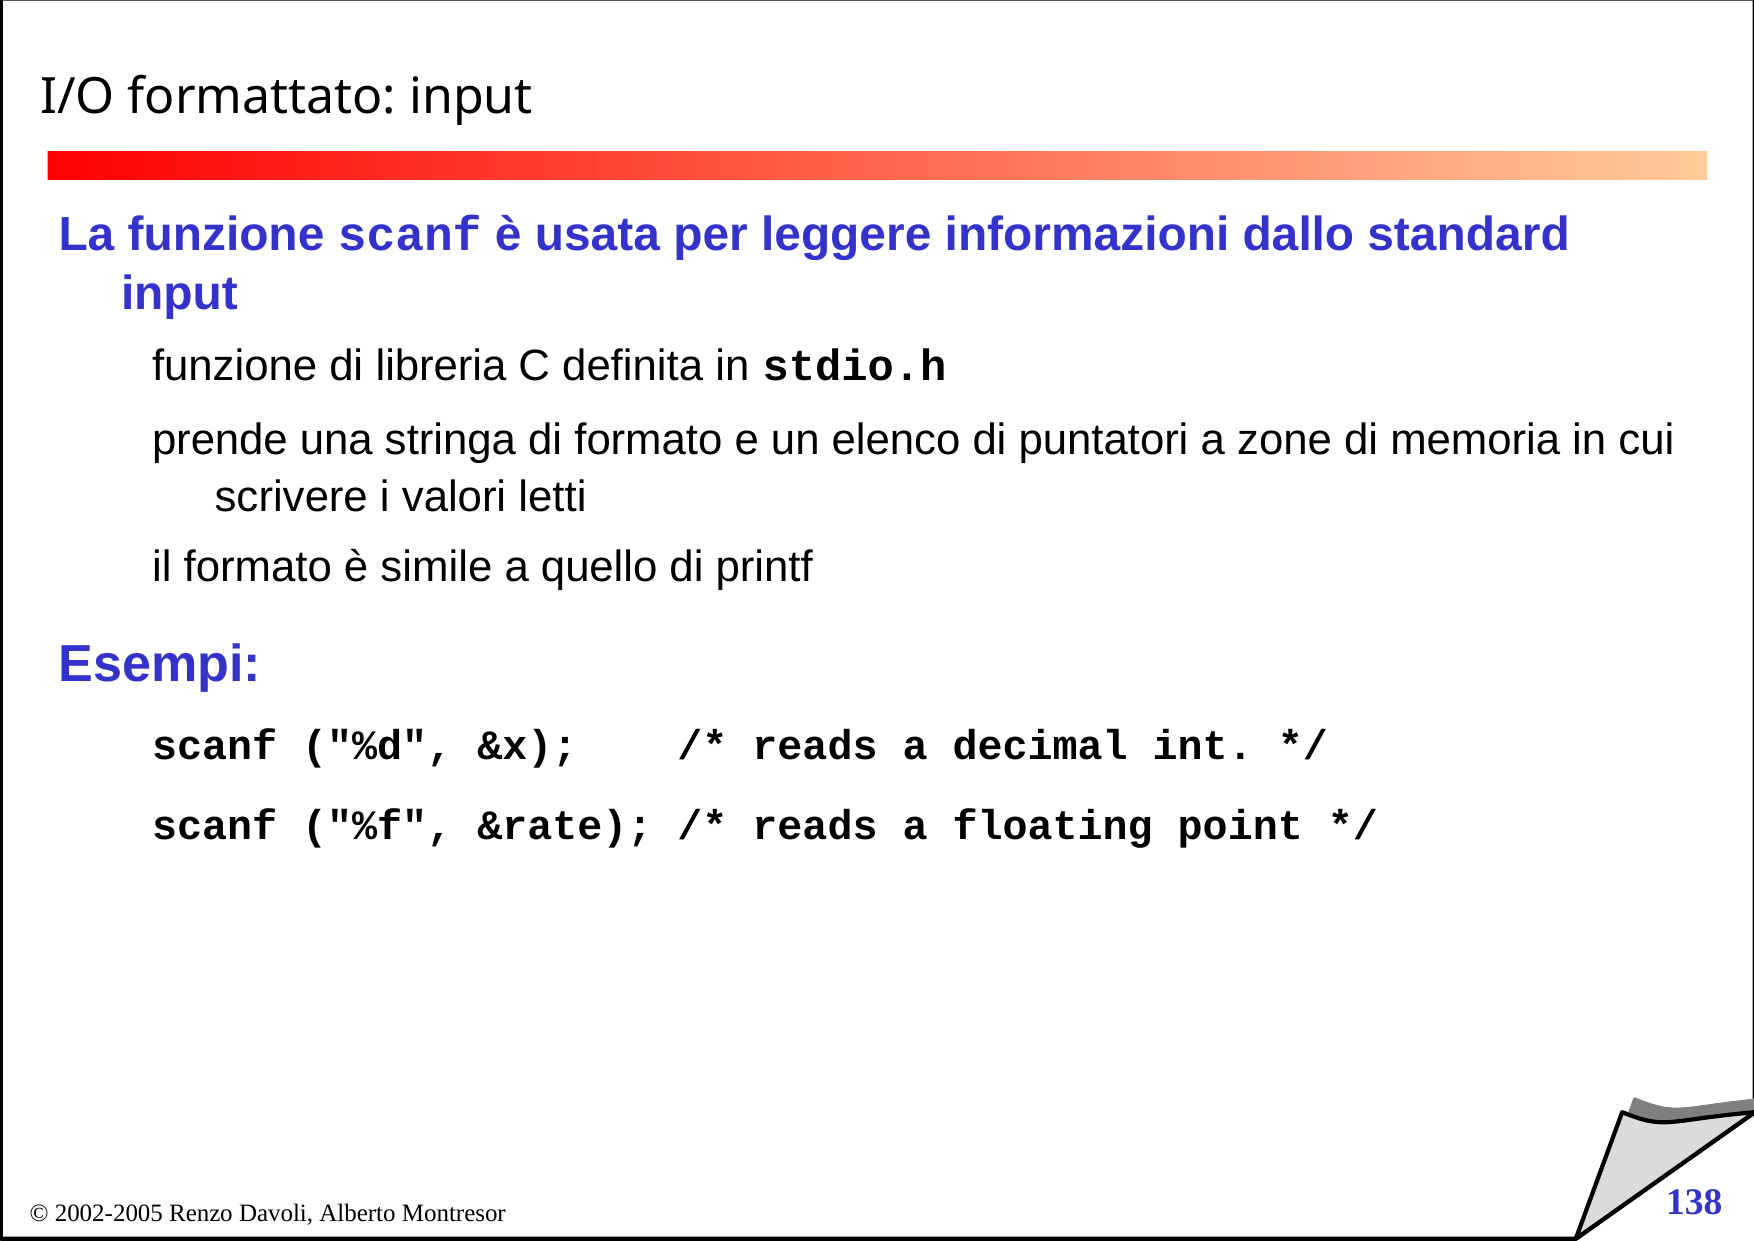

# I/O formattato: input
La funzione scanf è usata per leggere informazioni dallo standard input
funzione di libreria C definita in stdio.h
prende una stringa di formato e un elenco di puntatori a zone di memoria in cui scrivere i valori letti
il formato è simile a quello di printf
Esempi:
scanf ("%d", &x); /* reads a decimal int. */
scanf ("%f", &rate); /* reads a floating point */